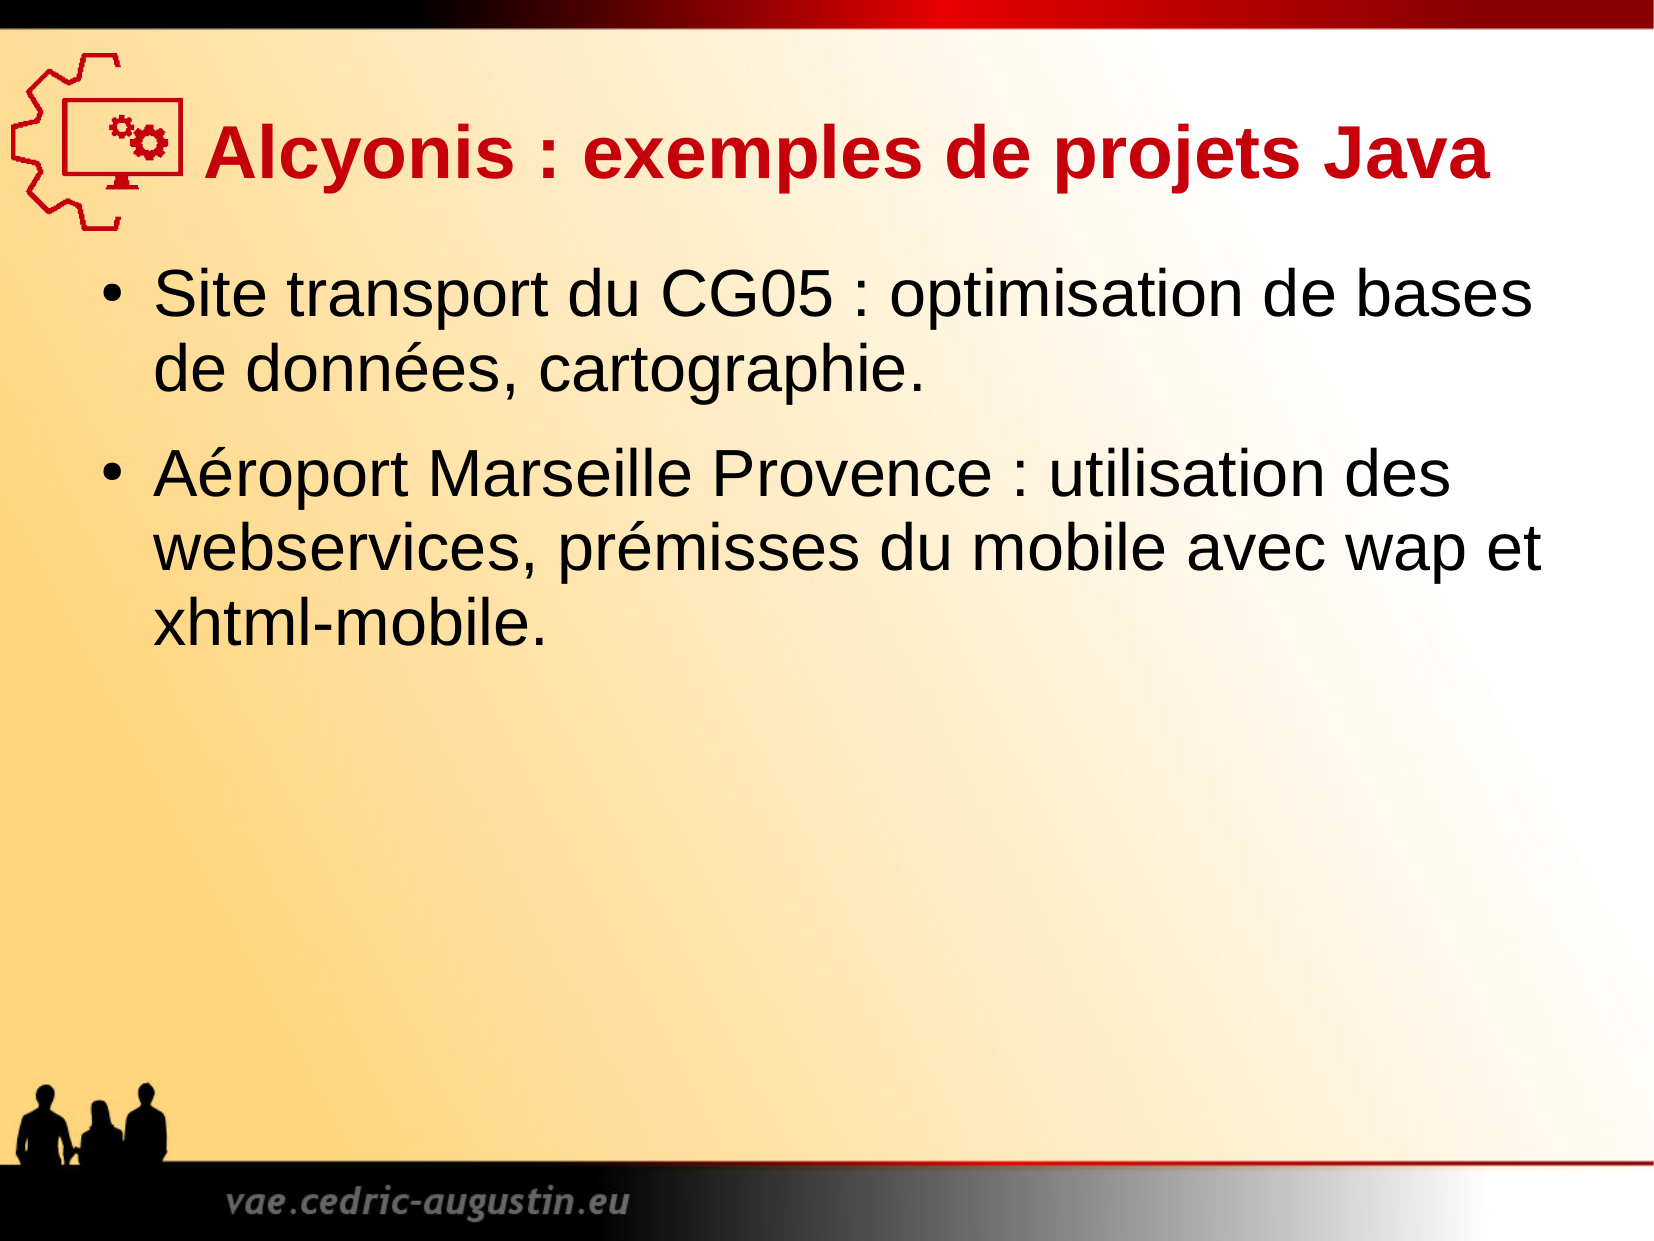

# Alcyonis : exemples de projets Java
Site transport du CG05 : optimisation de bases de données, cartographie.
Aéroport Marseille Provence : utilisation des webservices, prémisses du mobile avec wap et xhtml-mobile.